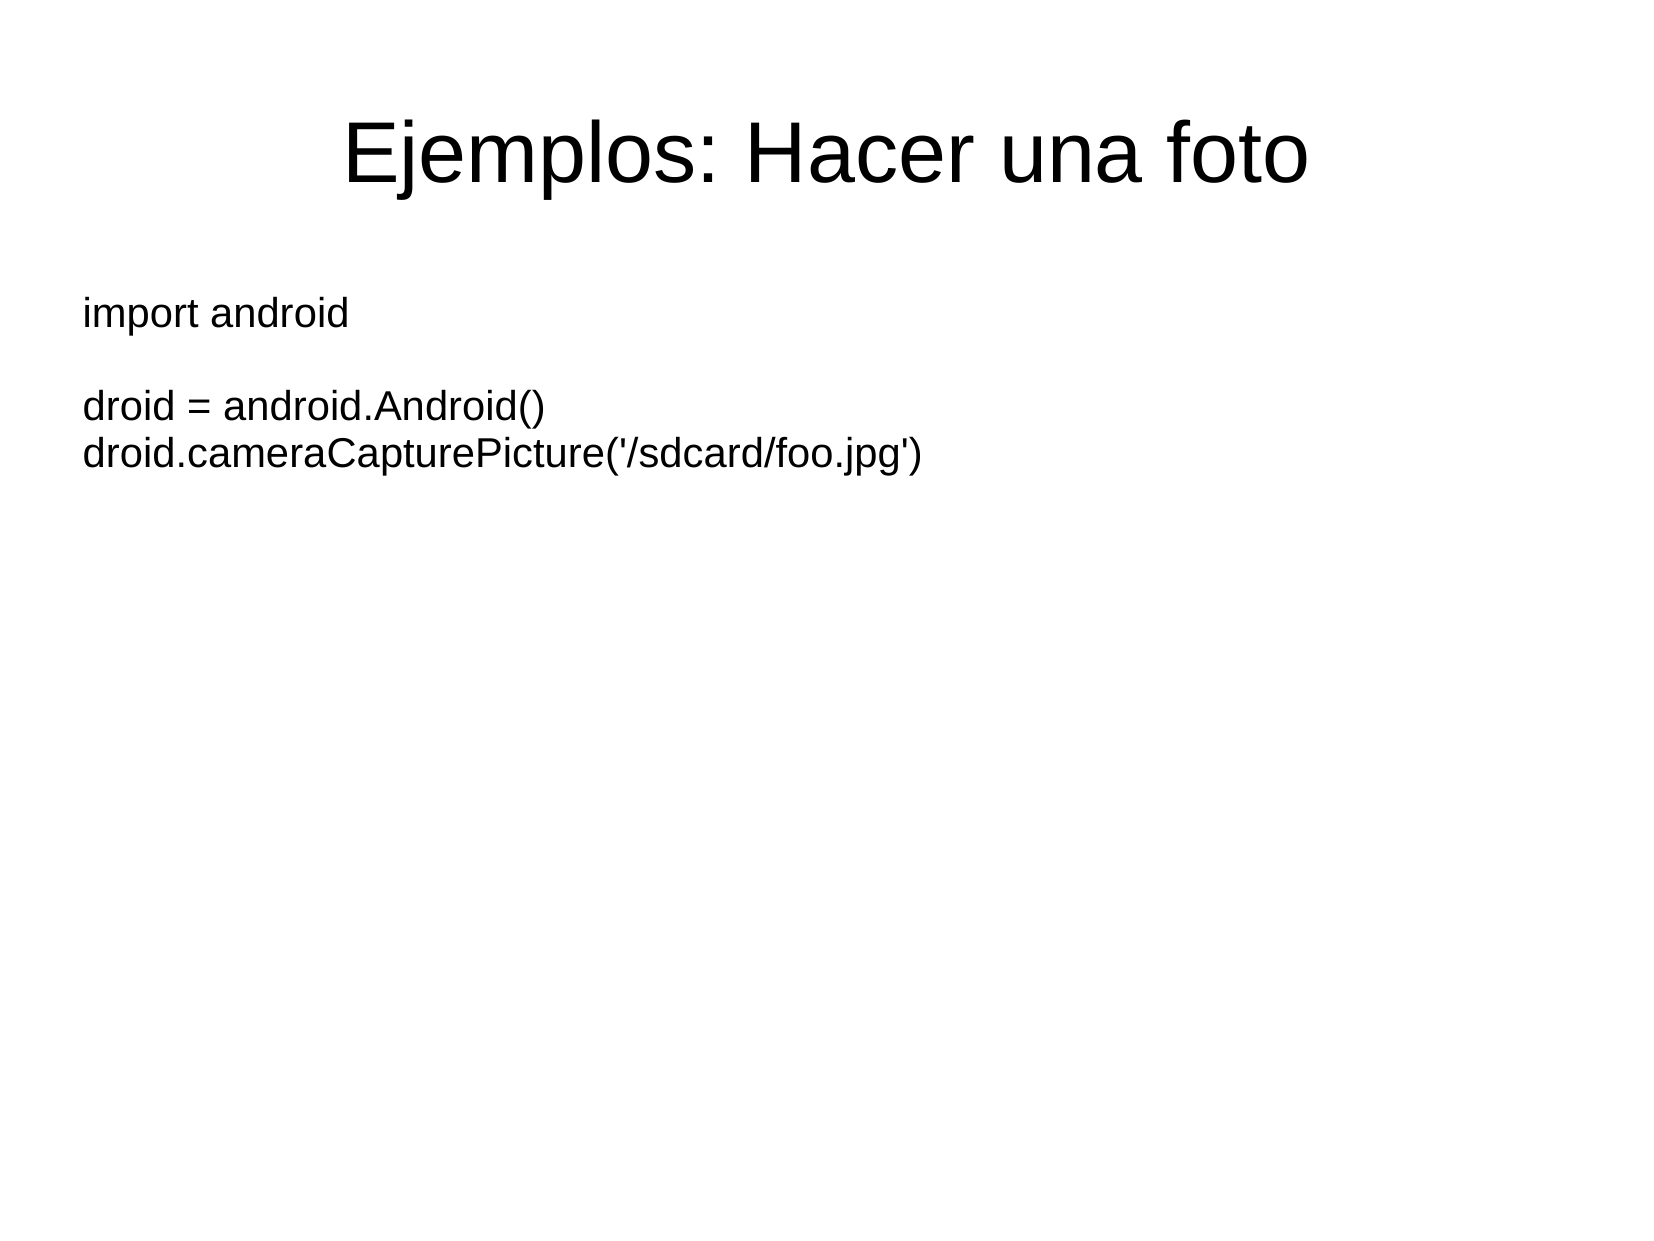

# Ejemplos: Hacer una foto
import android
droid = android.Android()
droid.cameraCapturePicture('/sdcard/foo.jpg')